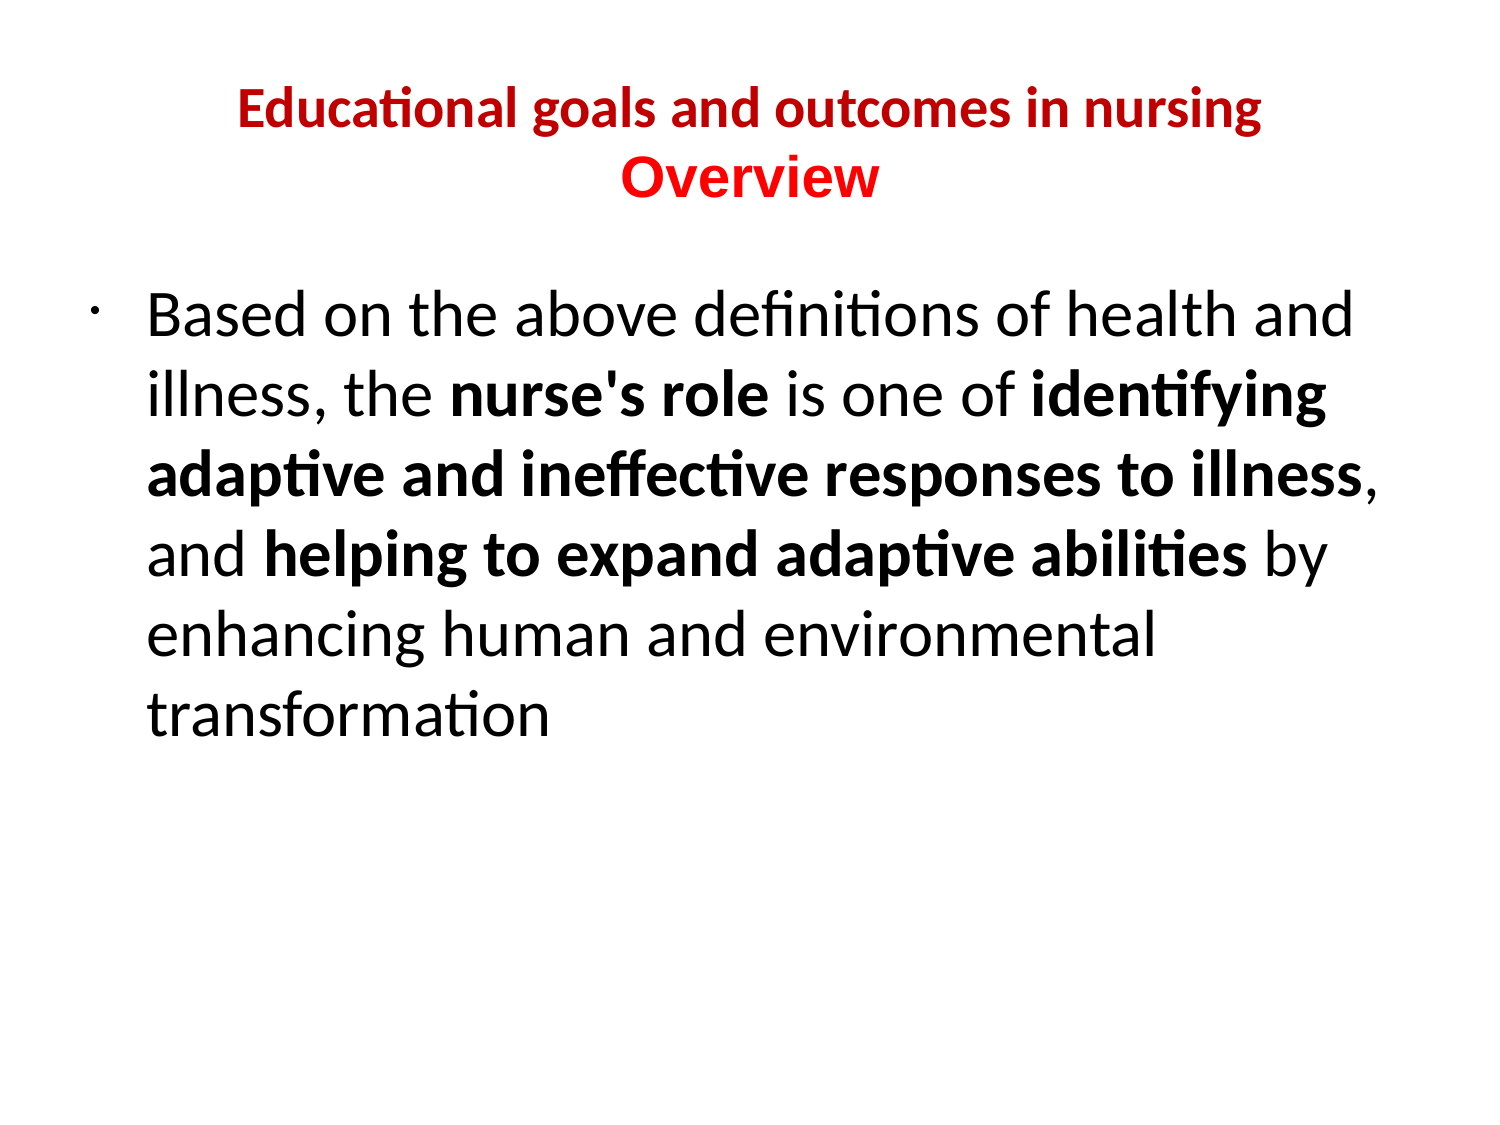

# Educational goals and outcomes in nursing Overview
Based on the above definitions of health and illness, the nurse's role is one of identifying adaptive and ineffective responses to illness, and helping to expand adaptive abilities by enhancing human and environmental transformation